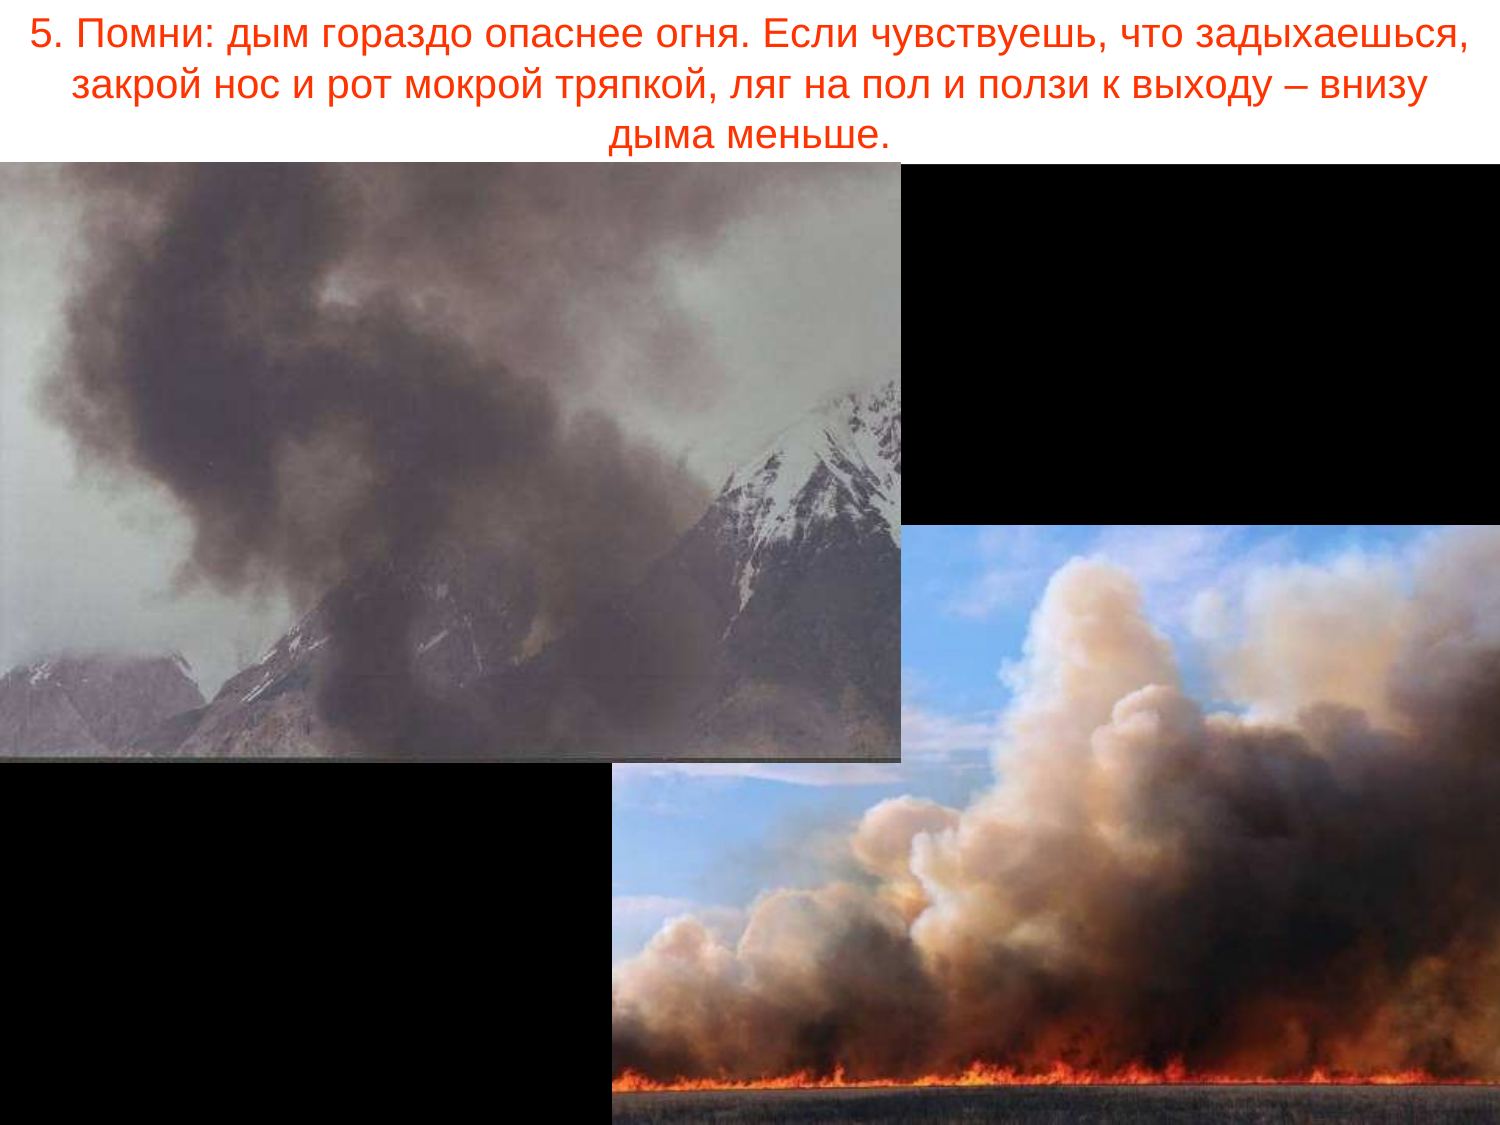

# 5. Помни: дым гораздо опаснее огня. Если чувствуешь, что задыхаешься, закрой нос и рот мокрой тряпкой, ляг на пол и ползи к выходу – внизу дыма меньше.